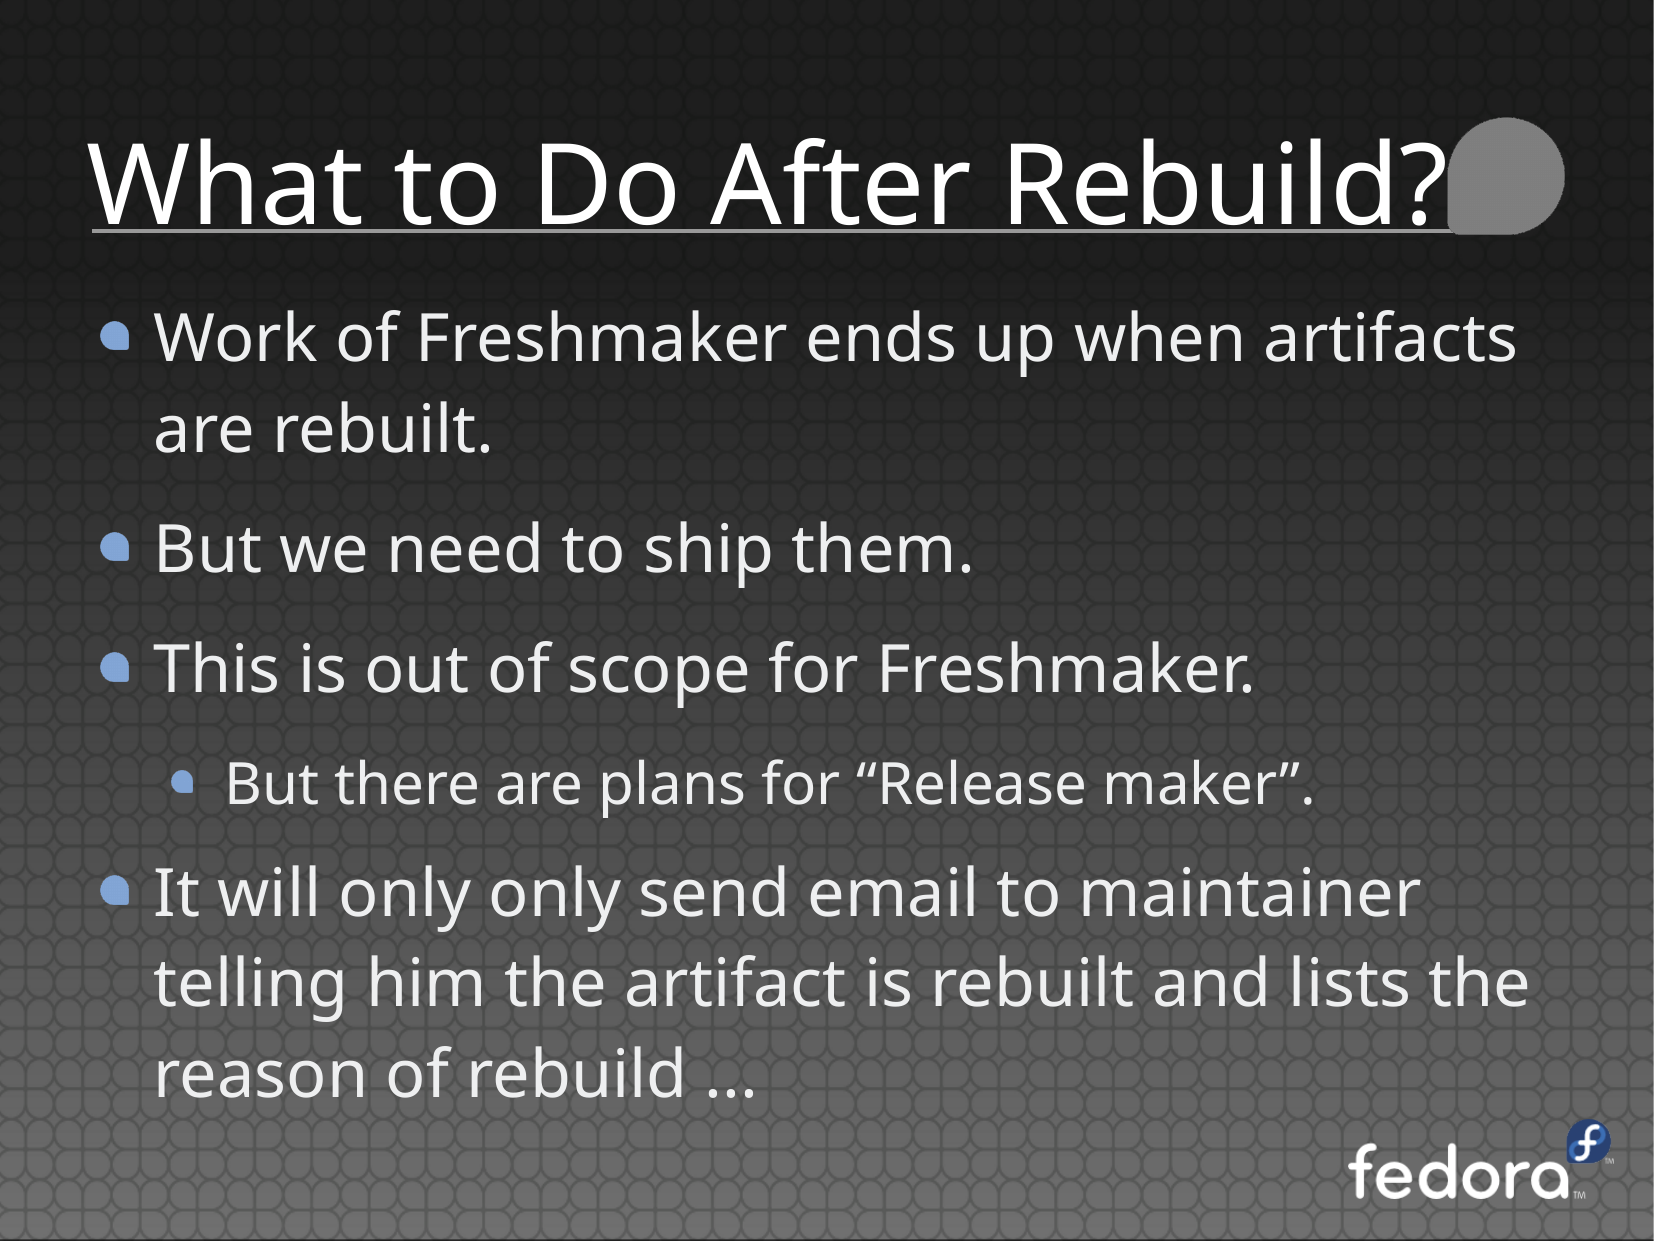

# What to Do After Rebuild?
Work of Freshmaker ends up when artifacts are rebuilt.
But we need to ship them.
This is out of scope for Freshmaker.
But there are plans for “Release maker”.
It will only only send email to maintainer telling him the artifact is rebuilt and lists the reason of rebuild ...